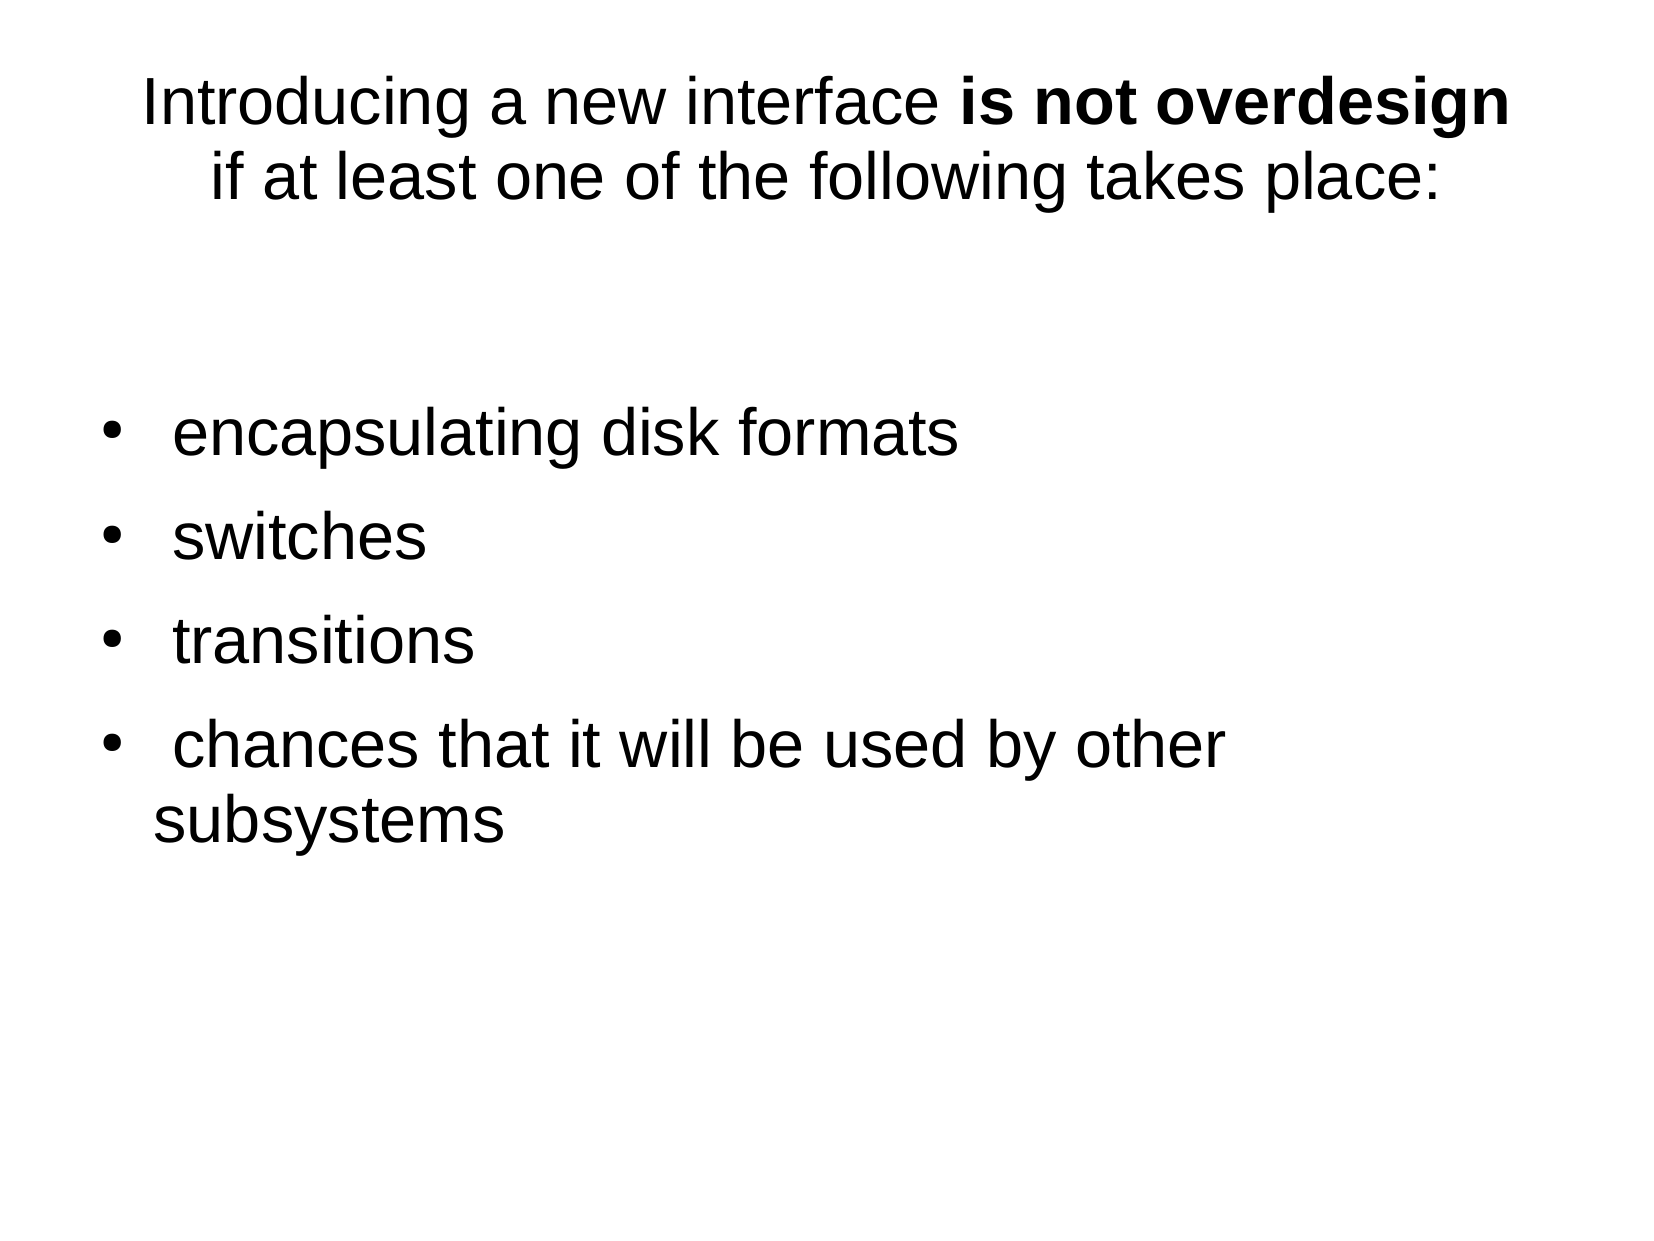

# Introducing a new interface is not overdesign if at least one of the following takes place:
 encapsulating disk formats
 switches
 transitions
 chances that it will be used by other subsystems